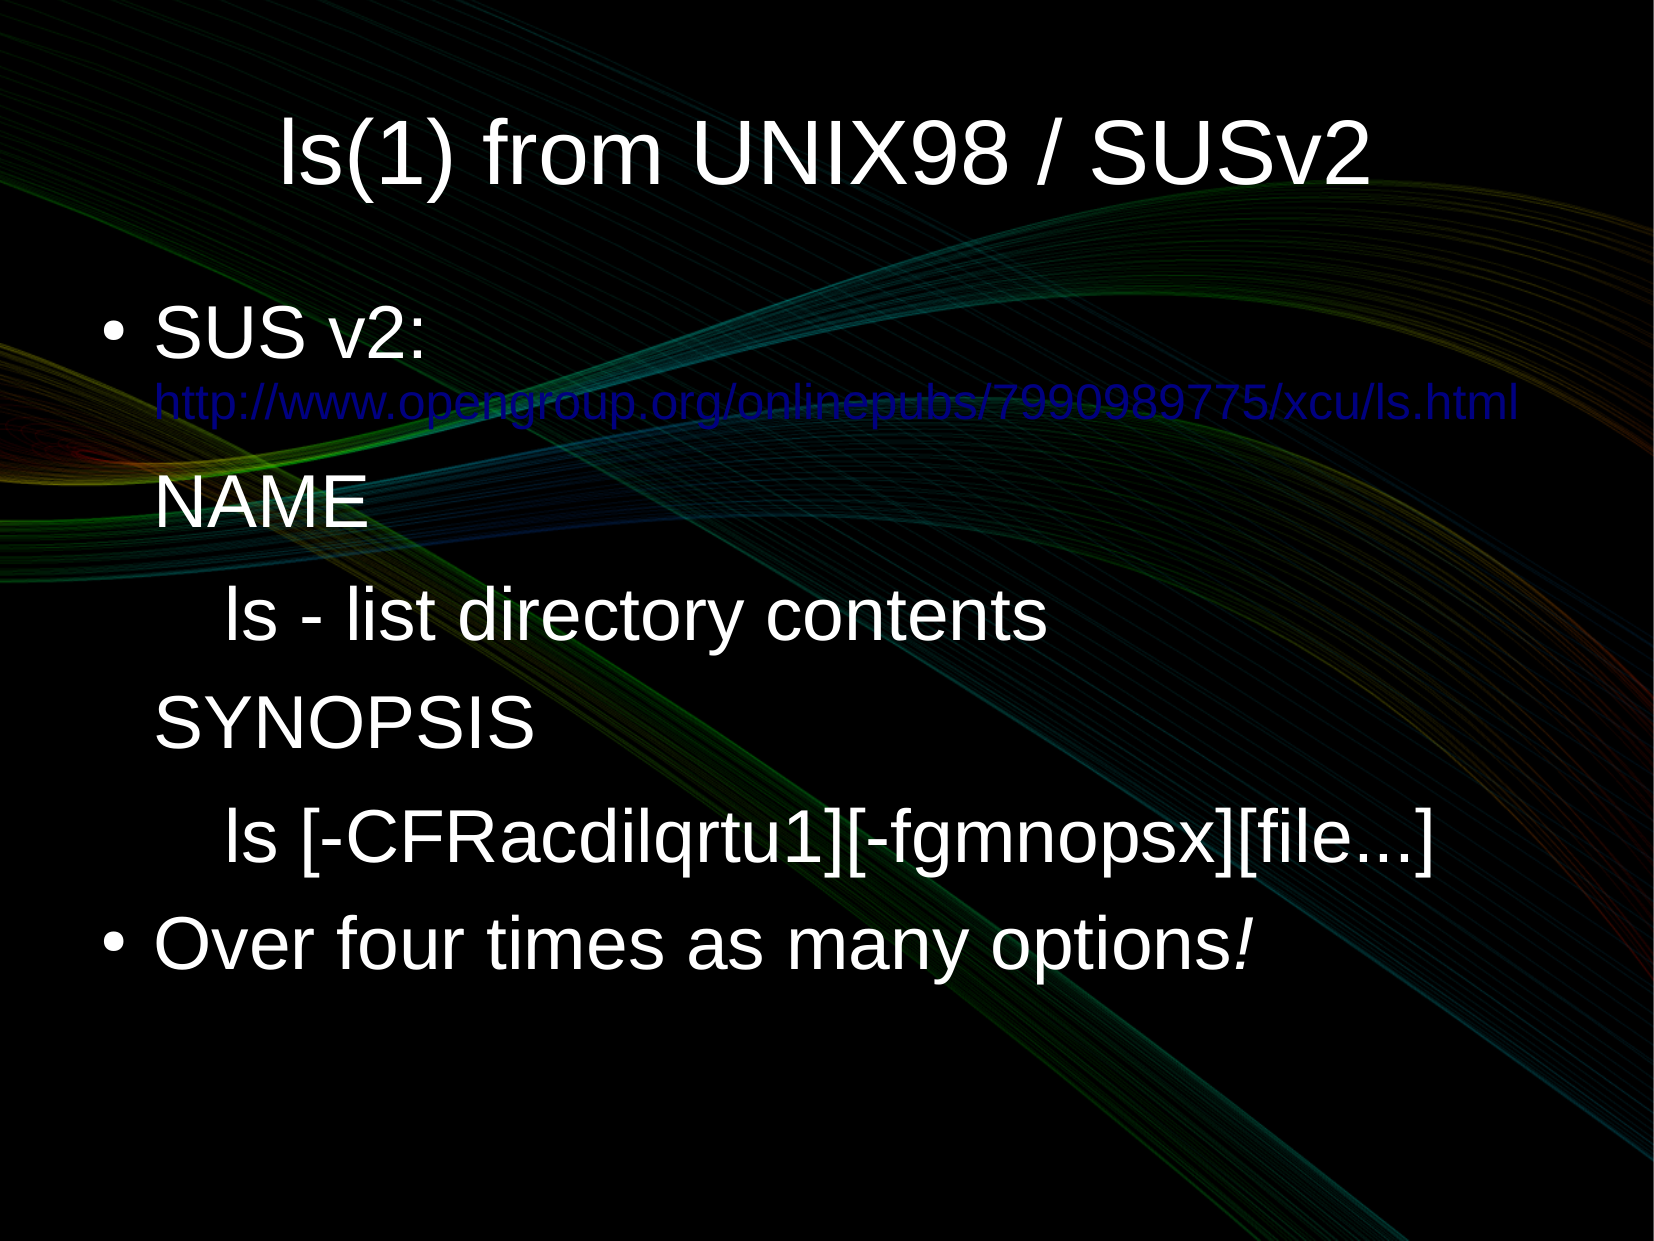

# ls(1) from UNIX98 / SUSv2
SUS v2:http://www.opengroup.org/onlinepubs/7990989775/xcu/ls.html
NAME
ls - list directory contents
SYNOPSIS
ls [-CFRacdilqrtu1][-fgmnopsx][file...]
Over four times as many options!